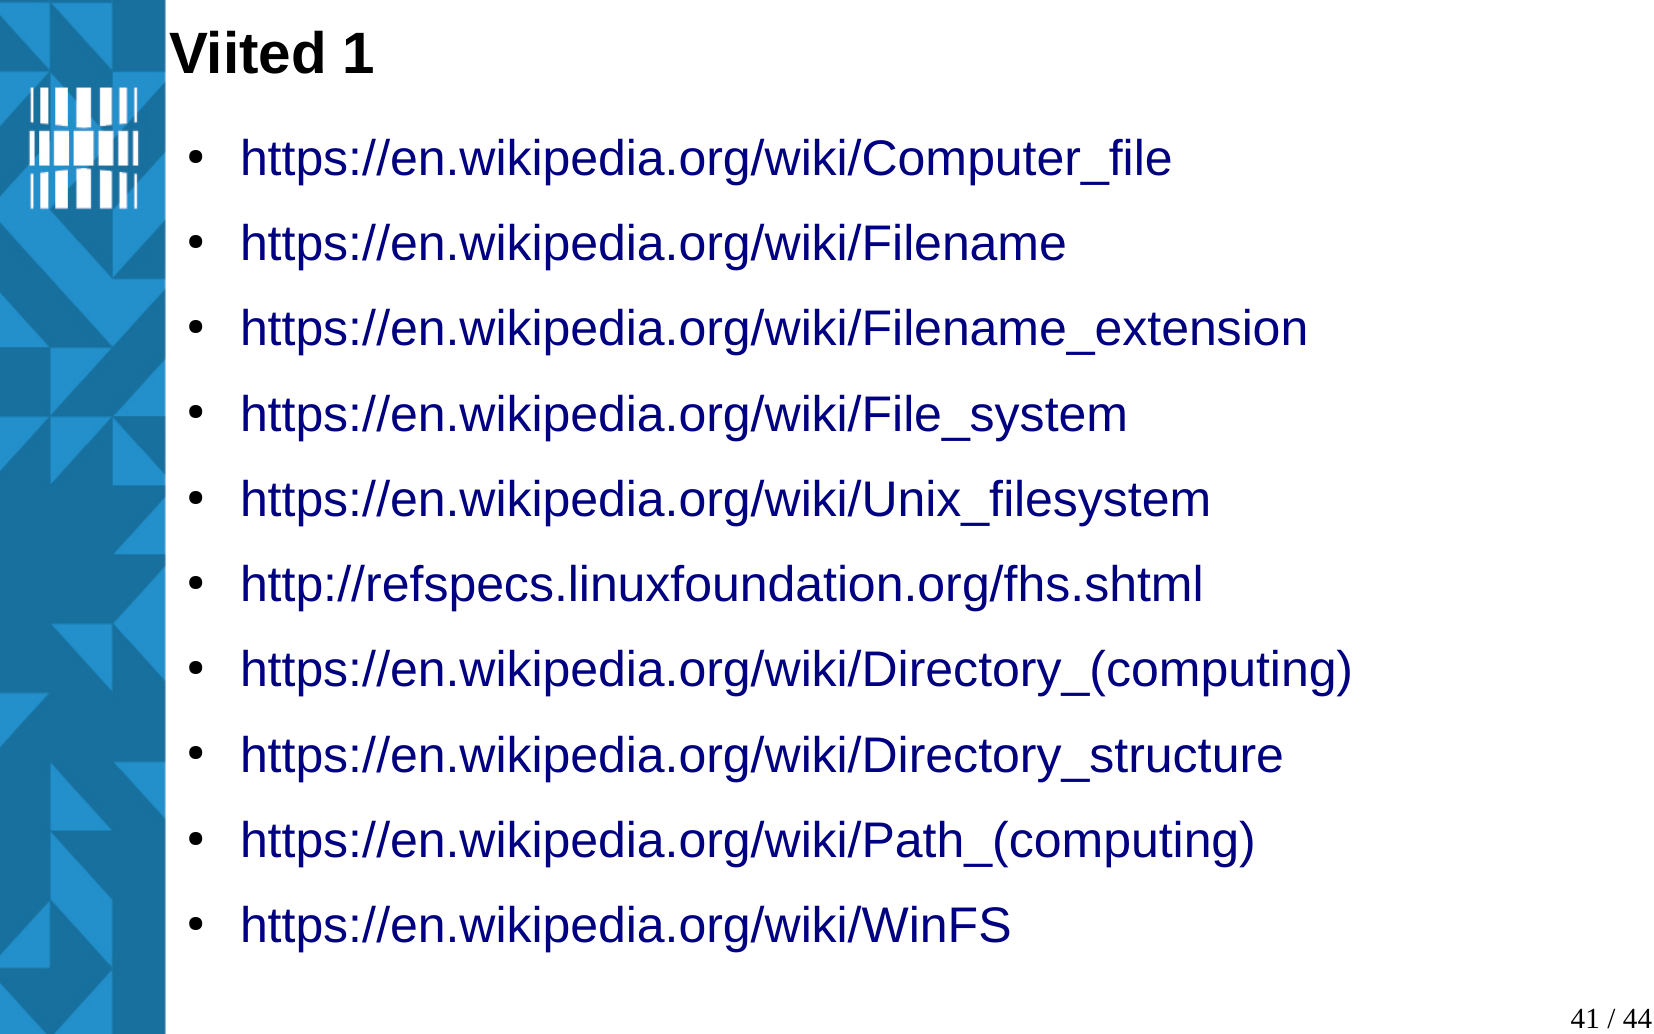

# Viited 1
https://en.wikipedia.org/wiki/Computer_file
https://en.wikipedia.org/wiki/Filename
https://en.wikipedia.org/wiki/Filename_extension
https://en.wikipedia.org/wiki/File_system
https://en.wikipedia.org/wiki/Unix_filesystem
http://refspecs.linuxfoundation.org/fhs.shtml
https://en.wikipedia.org/wiki/Directory_(computing)
https://en.wikipedia.org/wiki/Directory_structure
https://en.wikipedia.org/wiki/Path_(computing)
https://en.wikipedia.org/wiki/WinFS
41